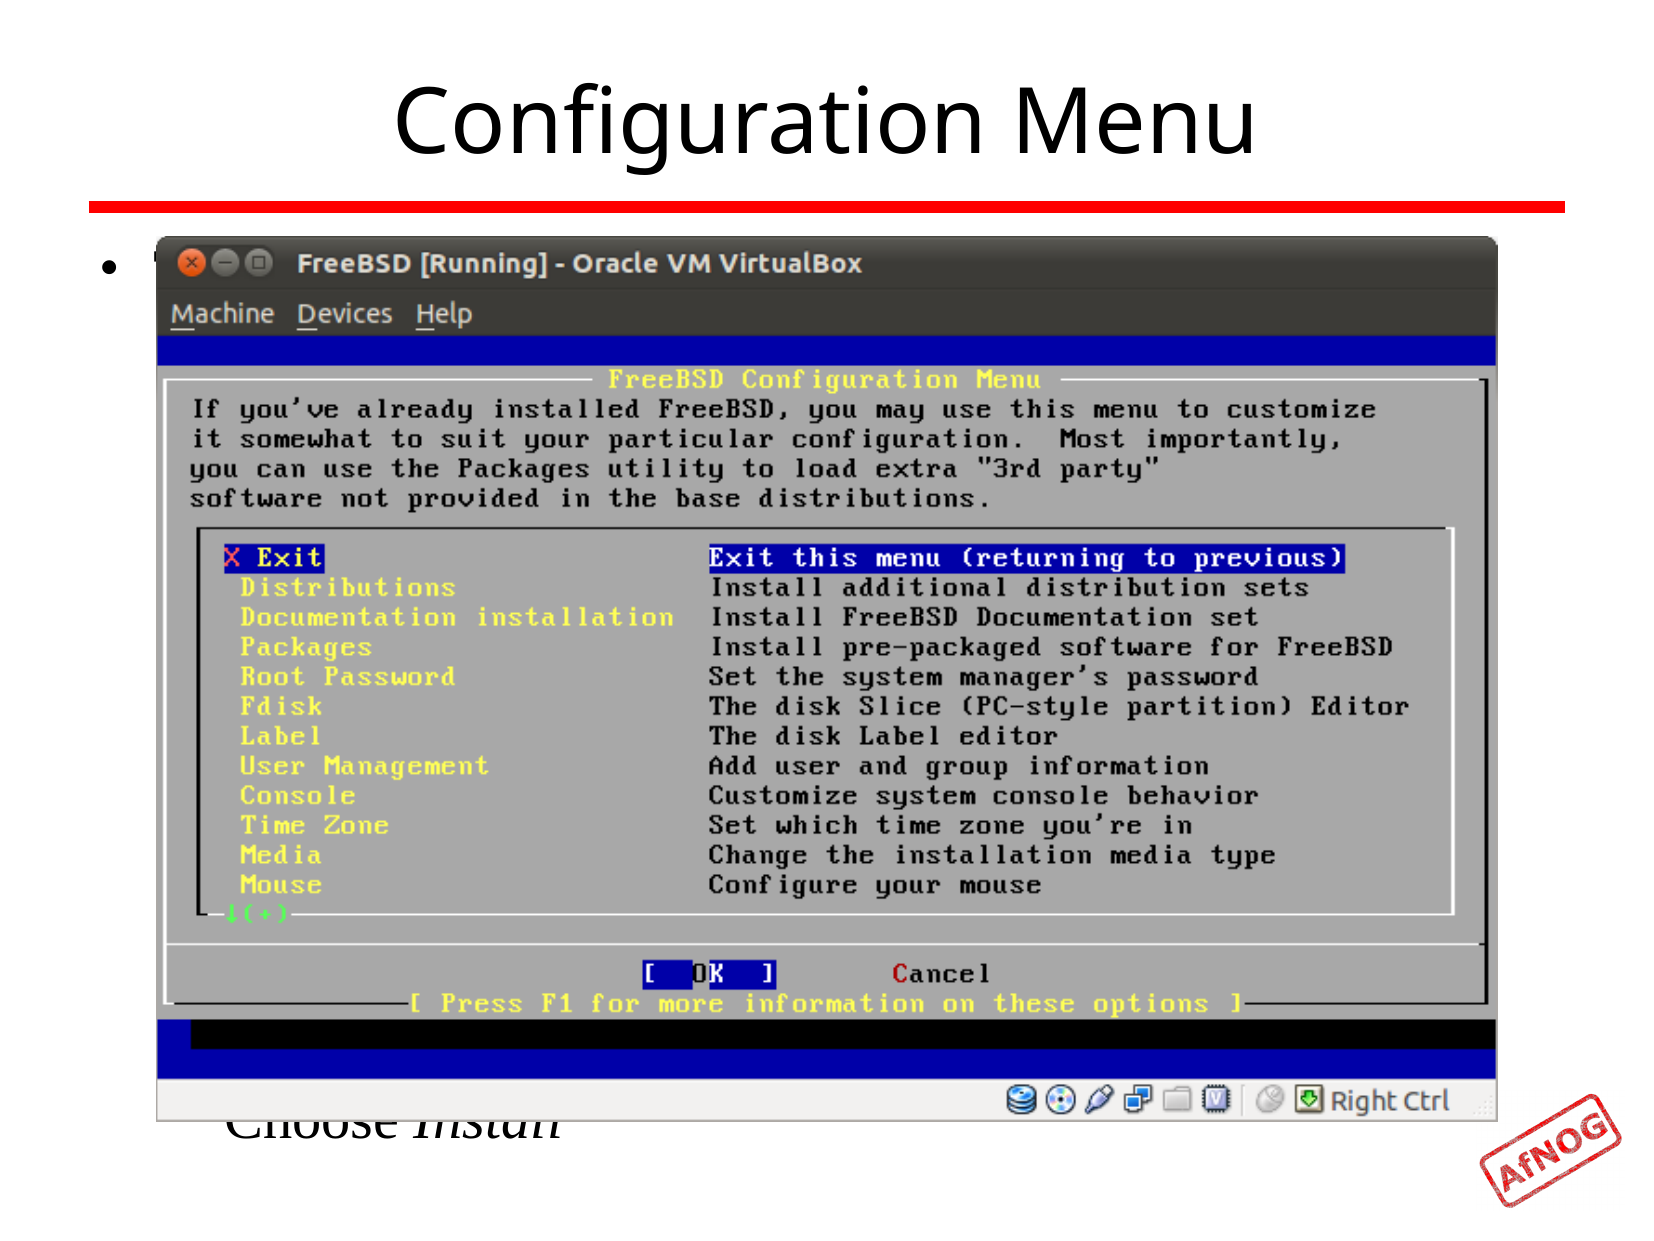

# Configuration Menu
To install Gnome GUI:
Choose Packages
Choose gnome
Choose gnome2
Choose Cancel to exit the gnome package list
Choose x11
Choose xorg-7.5
Choose Cancel to exit the x11 package list
Choose Install